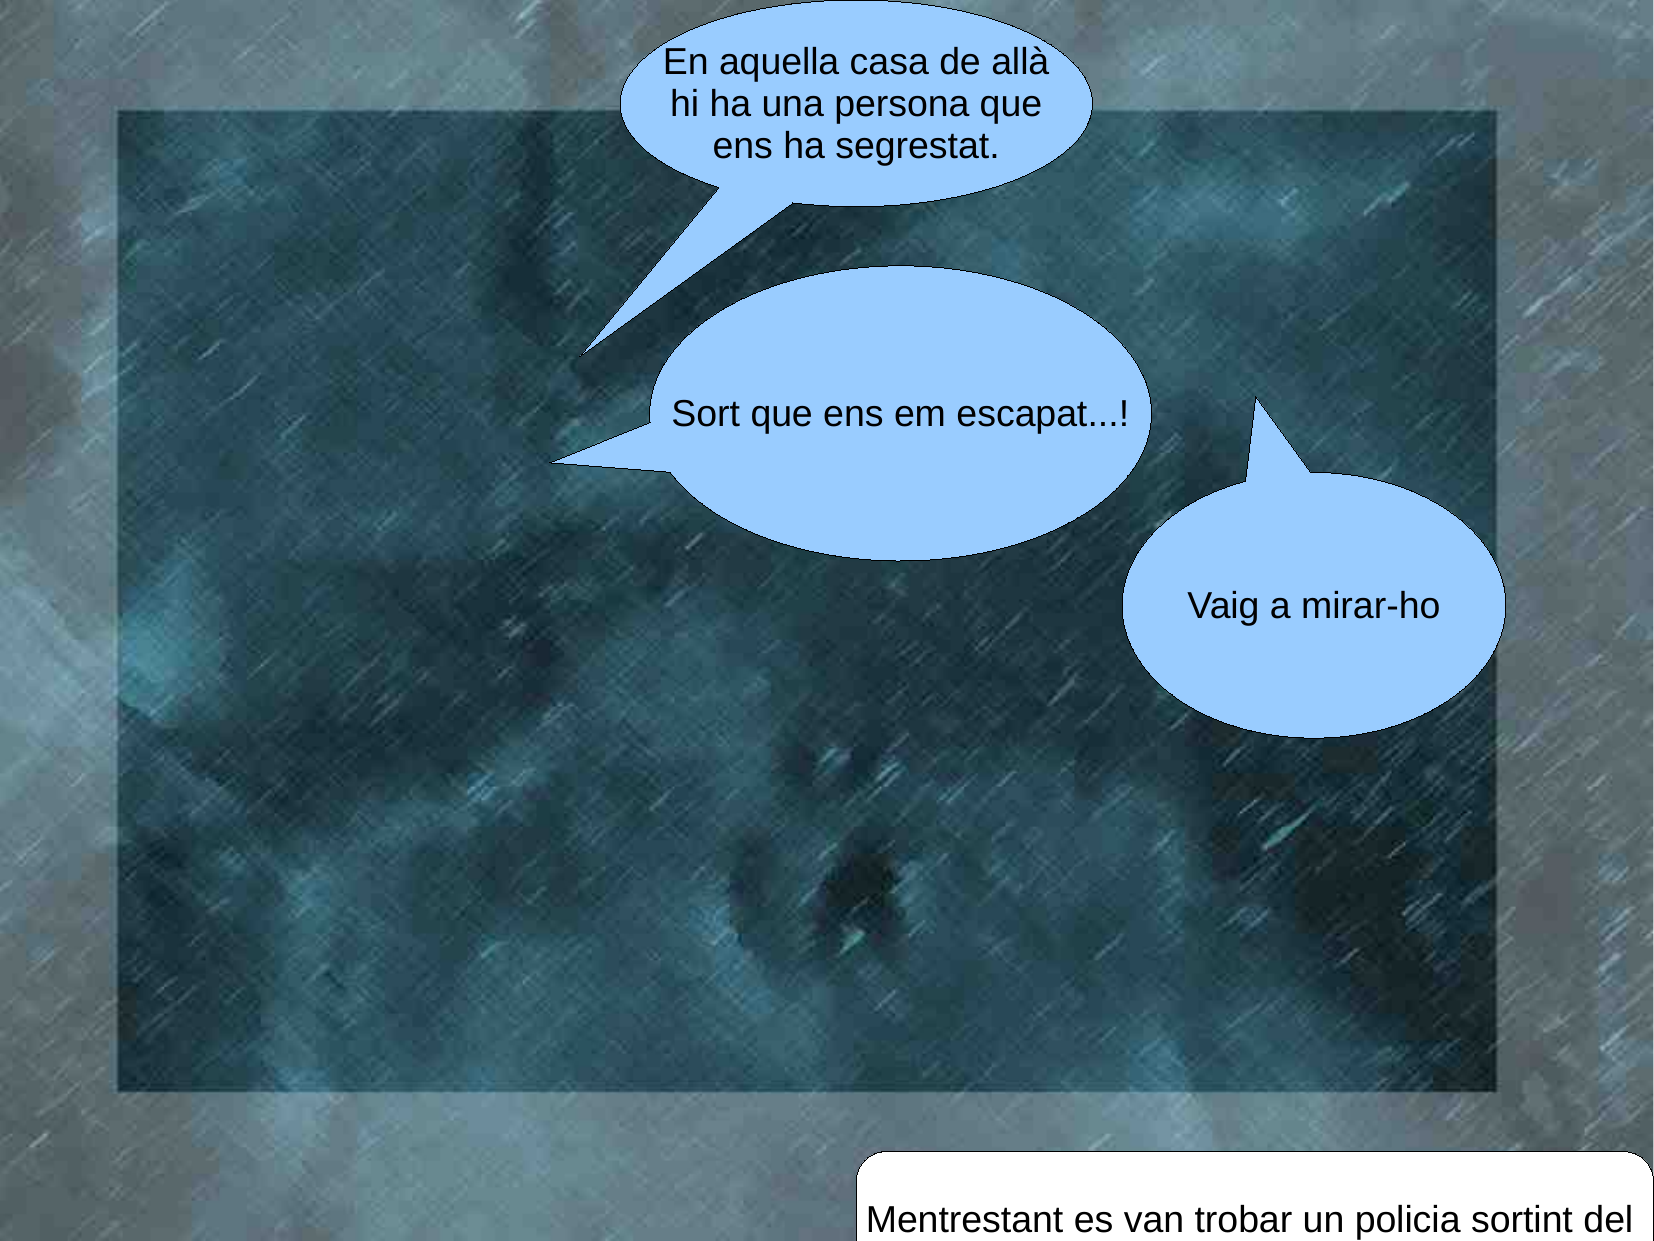

En aquella casa de allà
hi ha una persona que
ens ha segrestat.
Sort que ens em escapat...!
Vaig a mirar-ho
Mentrestant es van trobar un policia sortint del
seu cotxe ,i li van explicar tot el que va passar.